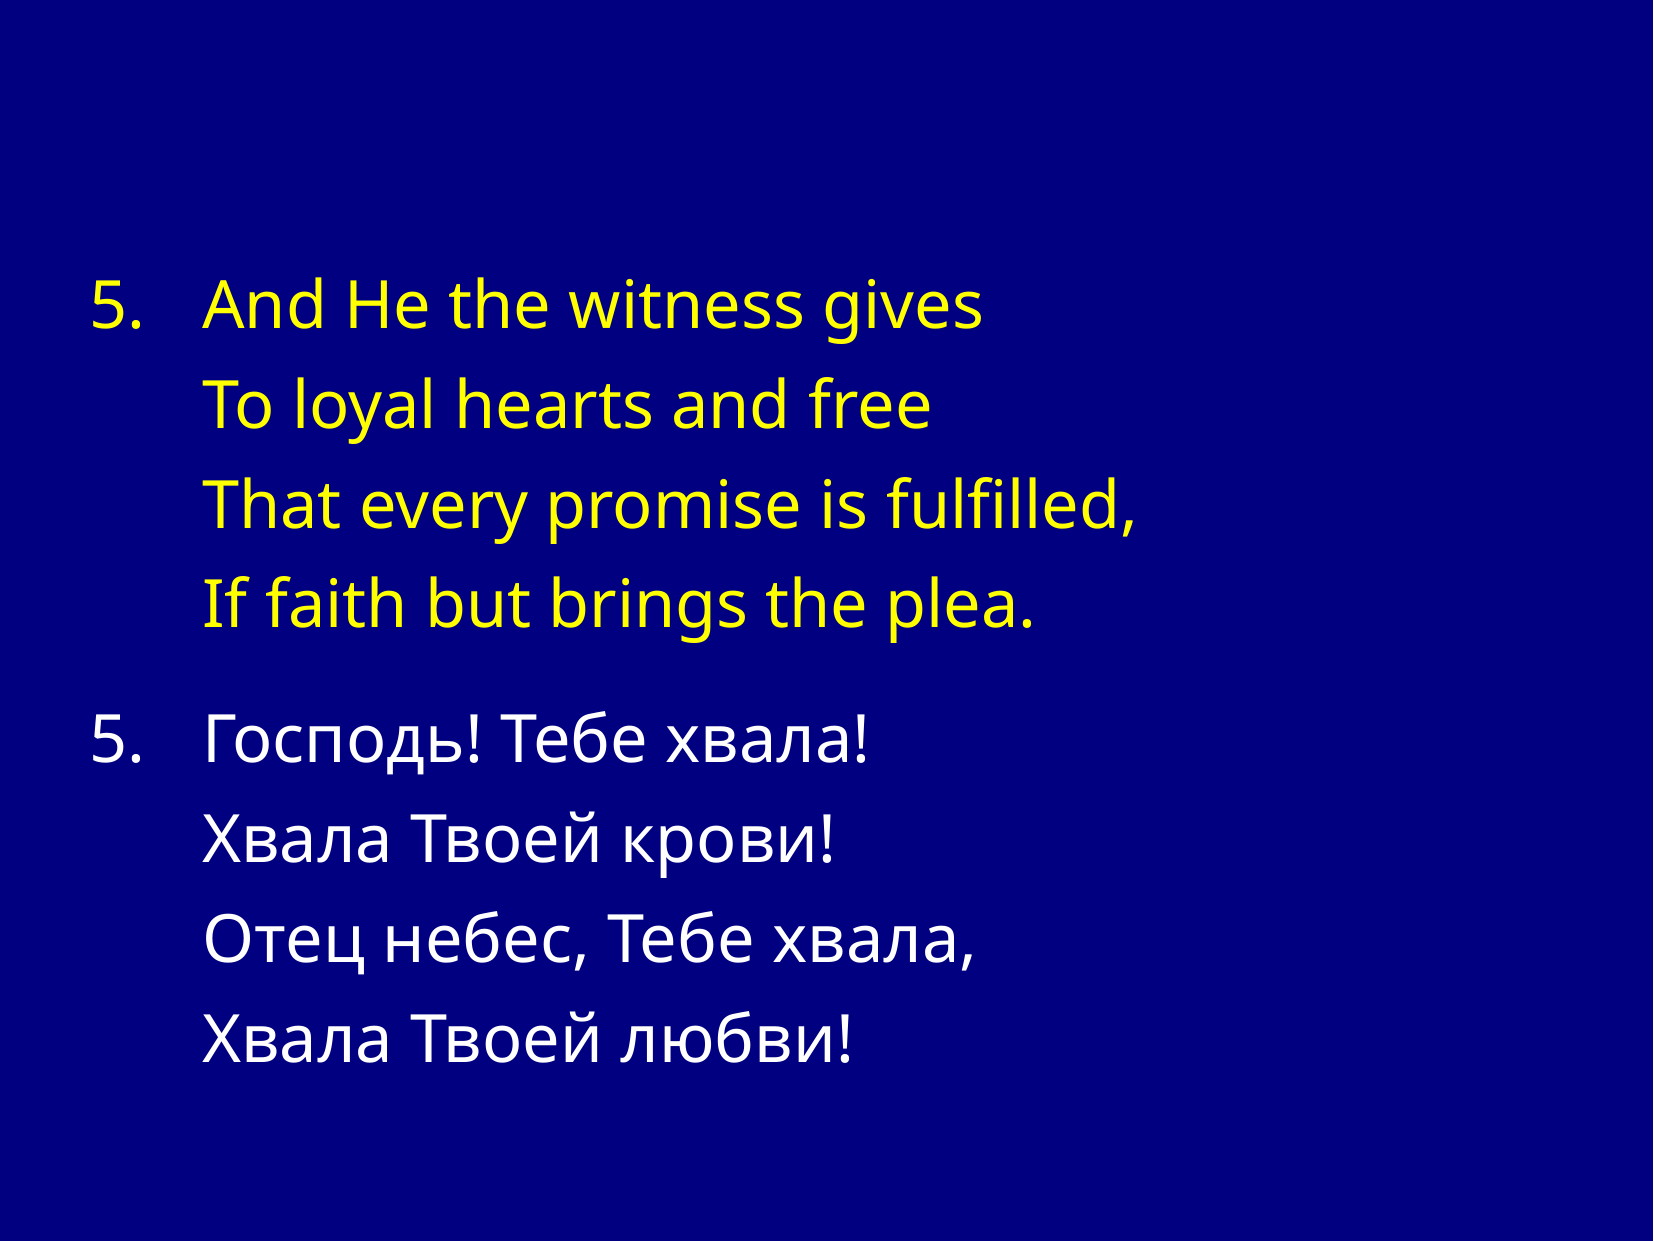

5.	And He the witness gives
	To loyal hearts and free
	That every promise is fulfilled,
	If faith but brings the plea.
5.	Господь! Тебе хвала!
	Хвала Твоей крови!
	Отец небес, Тебе хвала,
	Хвала Твоей любви!